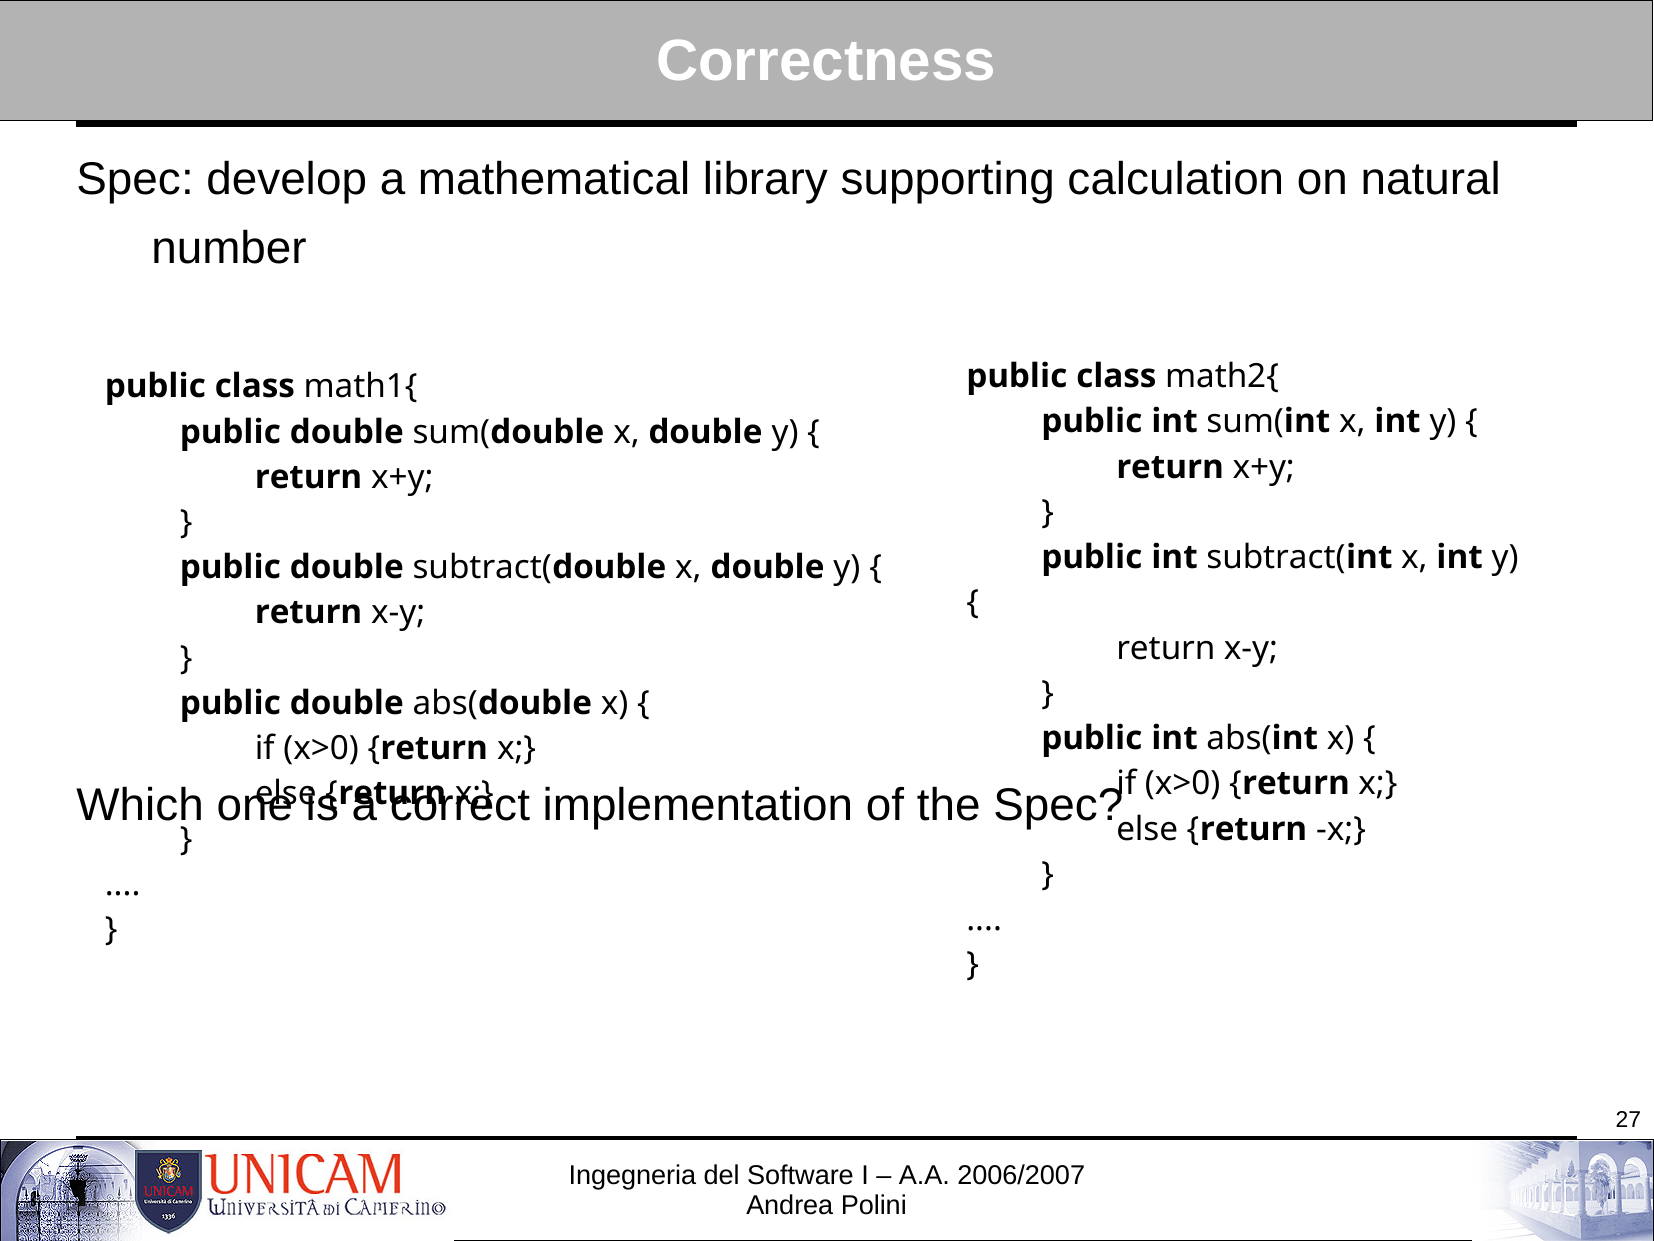

# Correctness
Spec: develop a mathematical library supporting calculation on natural number
Which one is a correct implementation of the Spec?
public class math2{
	public int sum(int x, int y) {
		return x+y;
	}
	public int subtract(int x, int y) {
		return x-y;
	}
	public int abs(int x) {
		if (x>0) {return x;}
		else {return -x;}
	}
....
}
public class math1{
	public double sum(double x, double y) {
		return x+y;
	}
	public double subtract(double x, double y) {
		return x-y;
	}
	public double abs(double x) {
		if (x>0) {return x;}
		else {return x;}
	}
....
}
27